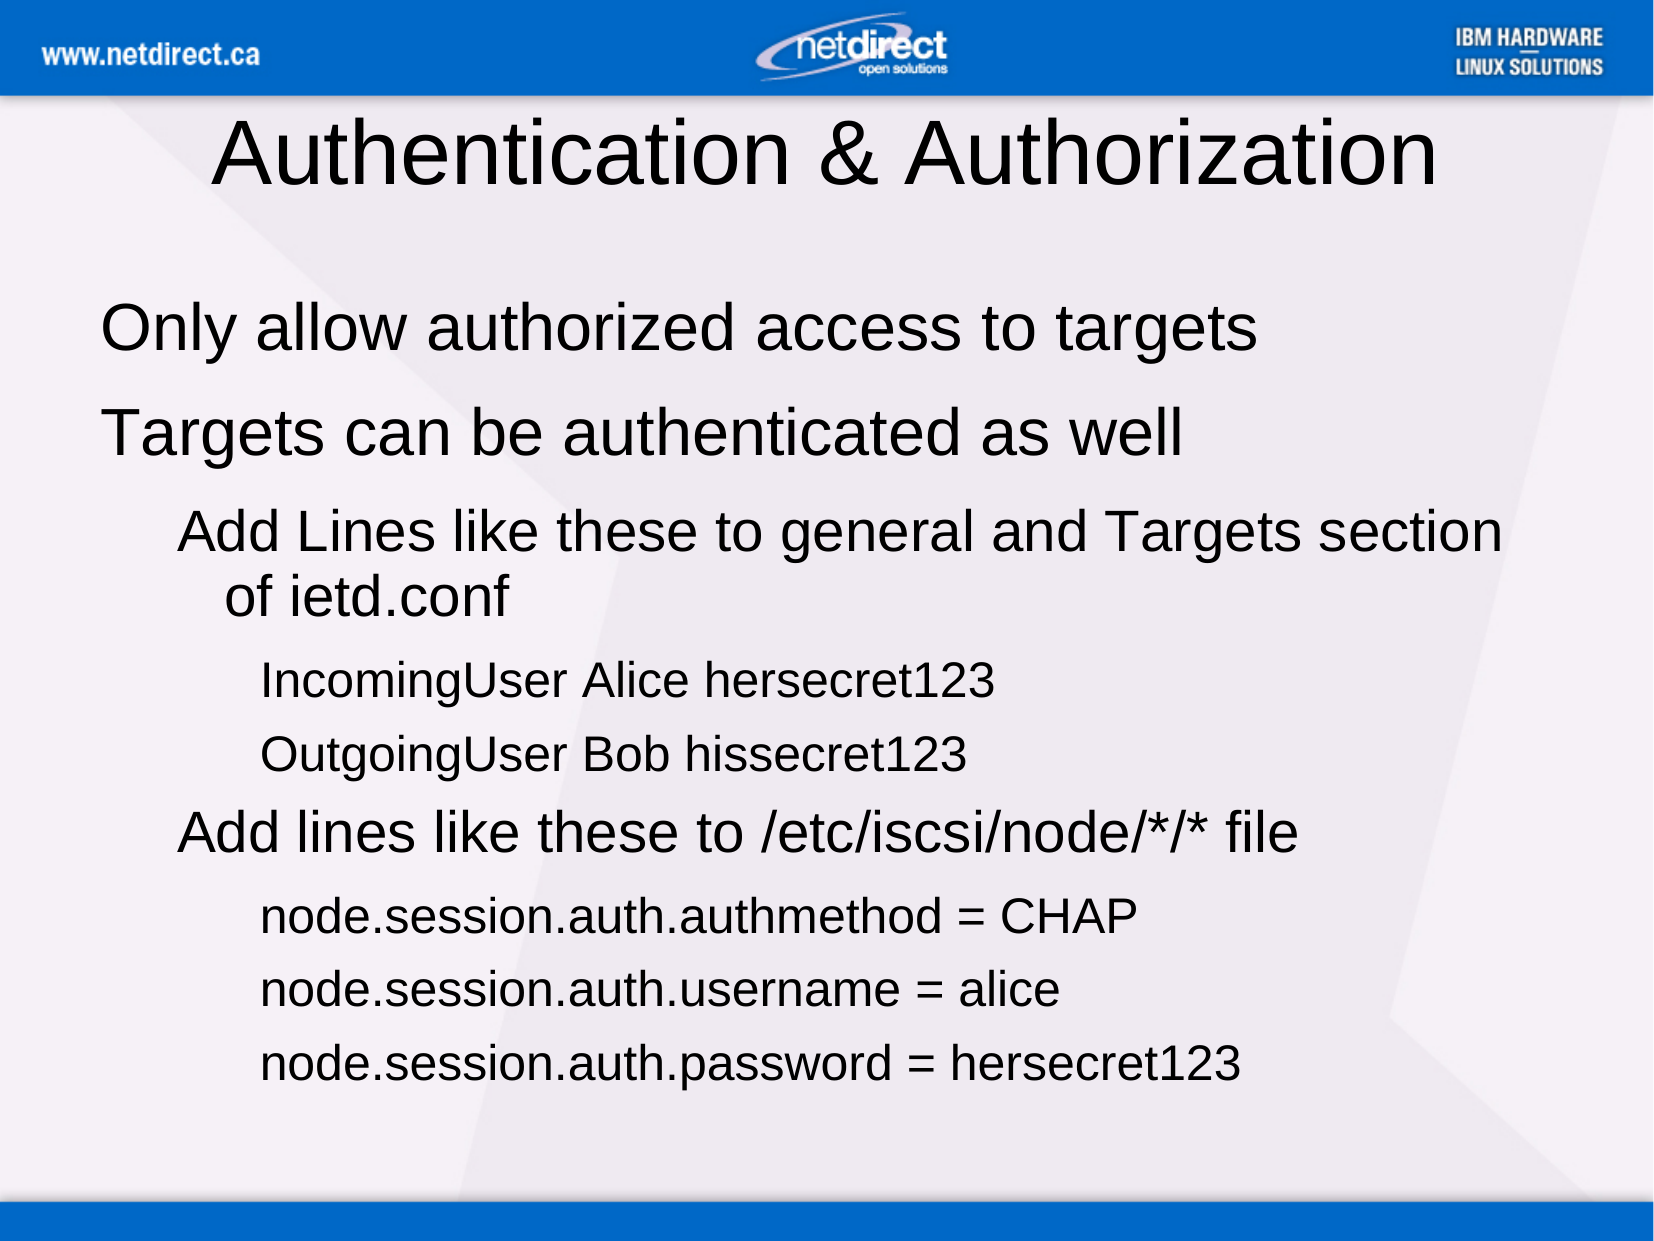

# Authentication & Authorization
Only allow authorized access to targets
Targets can be authenticated as well
Add Lines like these to general and Targets section of ietd.conf
IncomingUser Alice hersecret123
OutgoingUser Bob hissecret123
Add lines like these to /etc/iscsi/node/*/* file
node.session.auth.authmethod = CHAP
node.session.auth.username = alice
node.session.auth.password = hersecret123